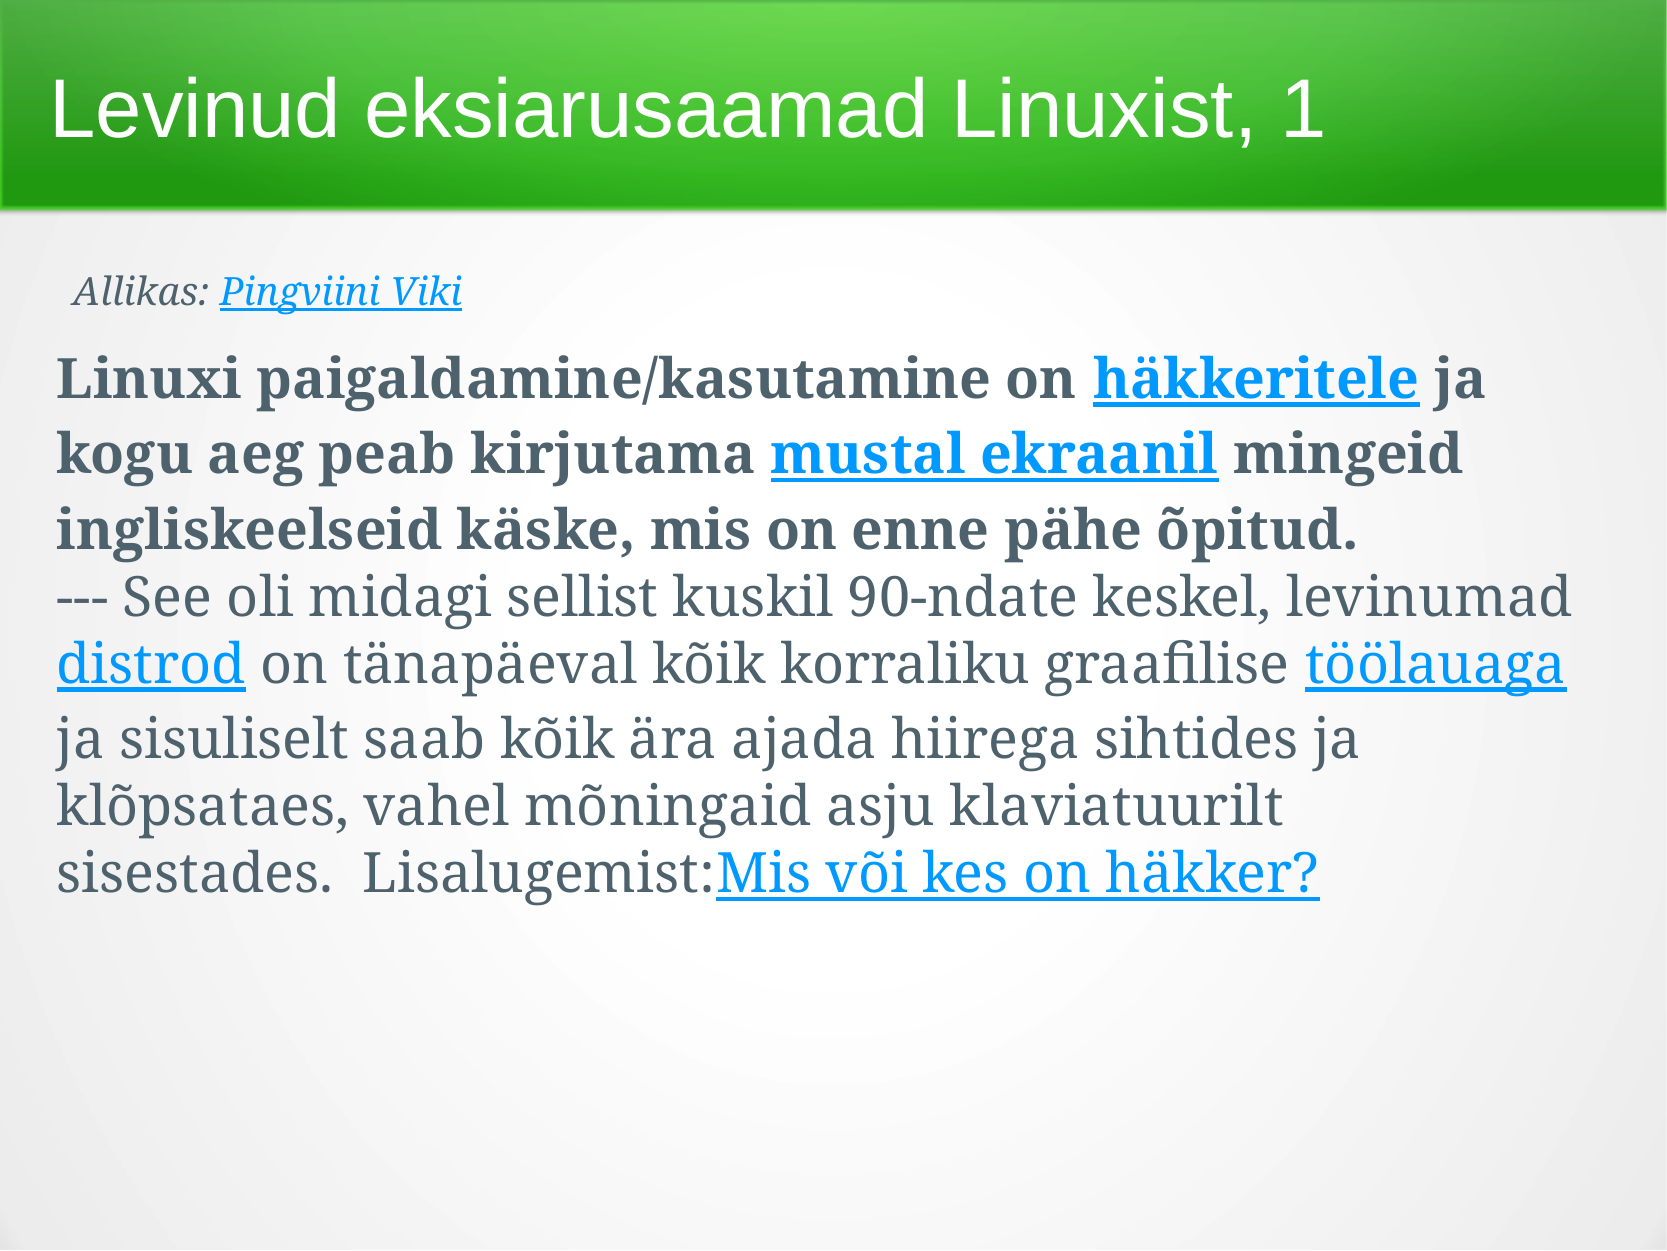

# Levinud eksiarusaamad Linuxist, 1
Allikas: Pingviini Viki
Linuxi paigaldamine/kasutamine on häkkeritele ja kogu aeg peab kirjutama mustal ekraanil mingeid ingliskeelseid käske, mis on enne pähe õpitud.
--- See oli midagi sellist kuskil 90-ndate keskel, levinumad distrod on tänapäeval kõik korraliku graafilise töölauaga ja sisuliselt saab kõik ära ajada hiirega sihtides ja klõpsataes, vahel mõningaid asju klaviatuurilt sisestades.  Lisalugemist:Mis või kes on häkker?